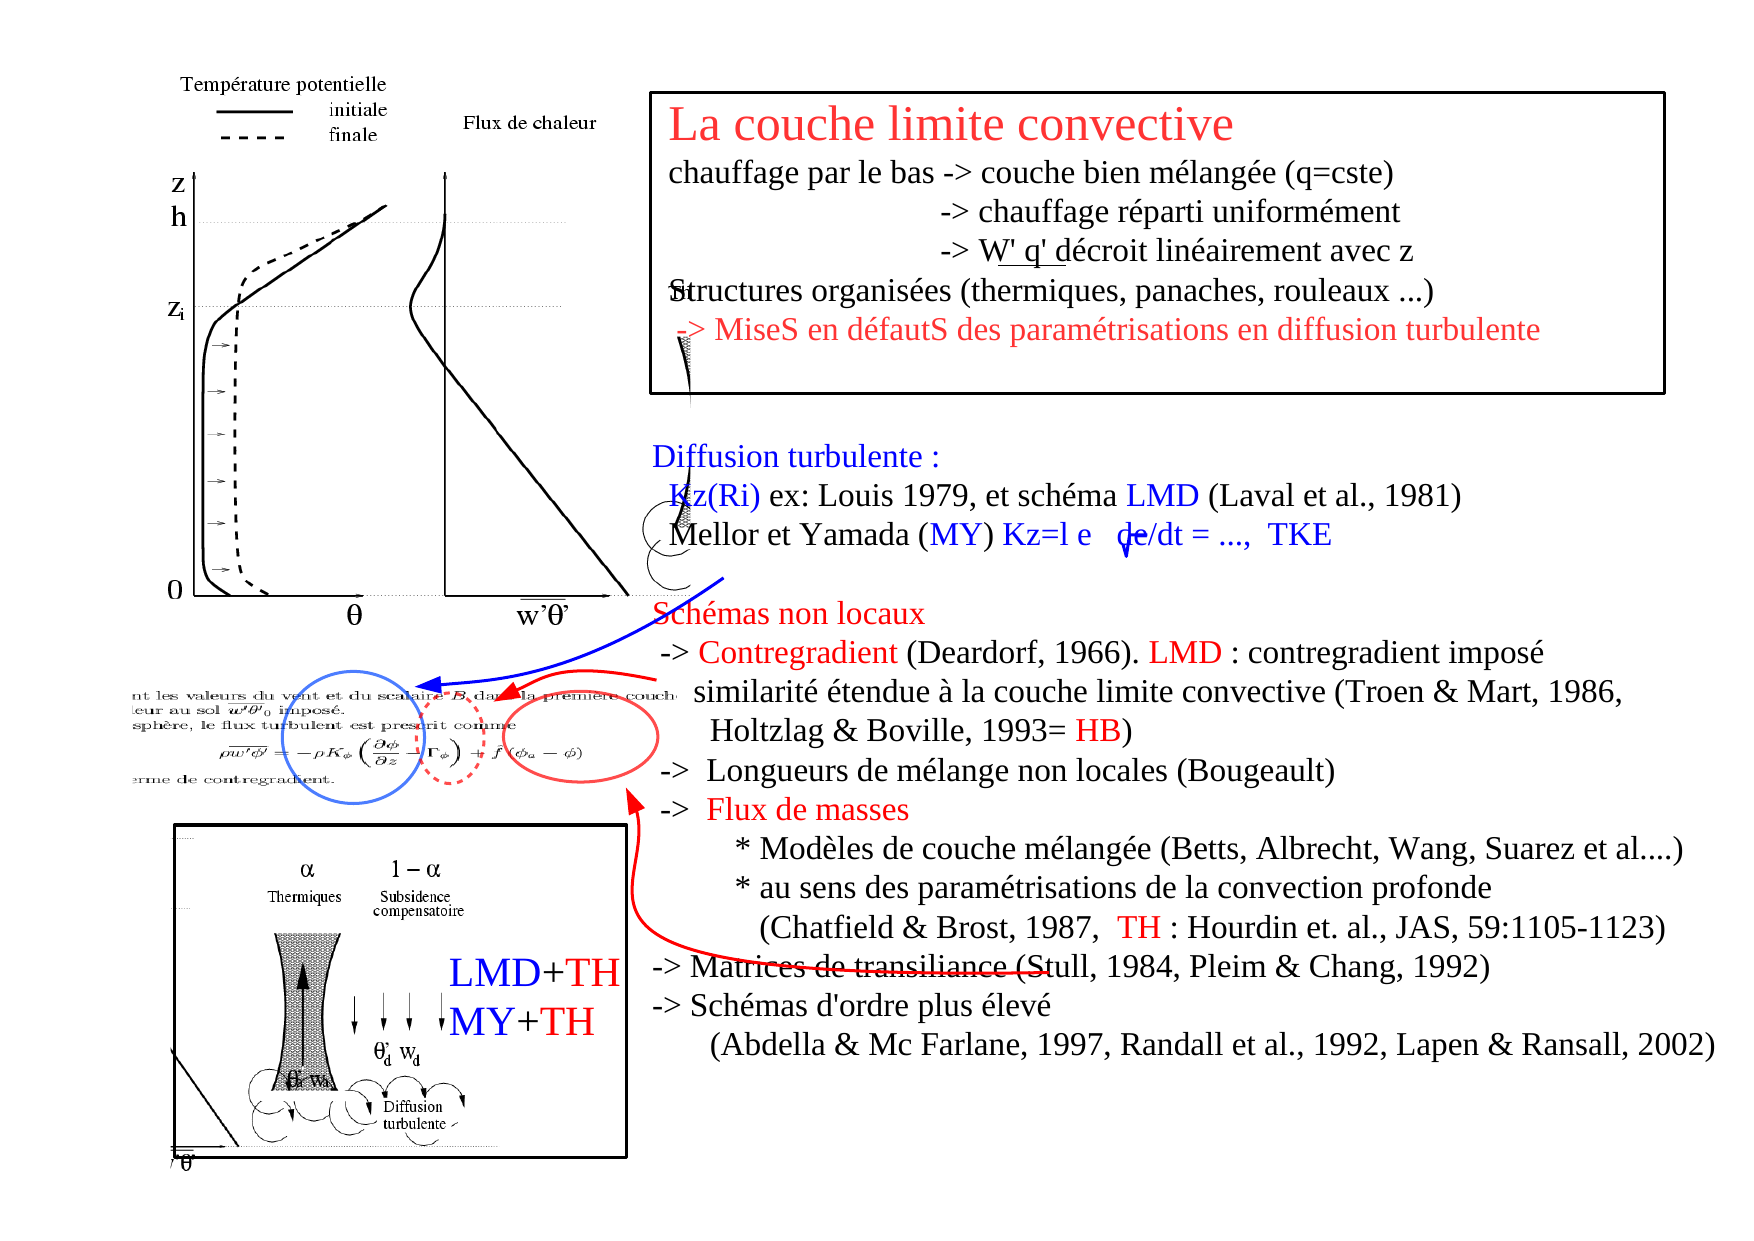

La couche limite convective
chauffage par le bas -> couche bien mélangée (q=cste)
 -> chauffage réparti uniformément
 -> W' q' décroit linéairement avec z
Structures organisées (thermiques, panaches, rouleaux ...)
 -> MiseS en défautS des paramétrisations en diffusion turbulente
Diffusion turbulente :
 Kz(Ri) ex: Louis 1979, et schéma LMD (Laval et al., 1981)
 Mellor et Yamada (MY) Kz=l e de/dt = ..., TKE
Schémas non locaux
 -> Contregradient (Deardorf, 1966). LMD : contregradient imposé
 similarité étendue à la couche limite convective (Troen & Mart, 1986,
 Holtzlag & Boville, 1993= HB)
 -> Longueurs de mélange non locales (Bougeault)
 -> Flux de masses
 * Modèles de couche mélangée (Betts, Albrecht, Wang, Suarez et al....)
 * au sens des paramétrisations de la convection profonde
 (Chatfield & Brost, 1987, TH : Hourdin et. al., JAS, 59:1105-1123)
-> Matrices de transiliance (Stull, 1984, Pleim & Chang, 1992)
-> Schémas d'ordre plus élevé
 (Abdella & Mc Farlane, 1997, Randall et al., 1992, Lapen & Ransall, 2002)
LMD+TH
MY+TH